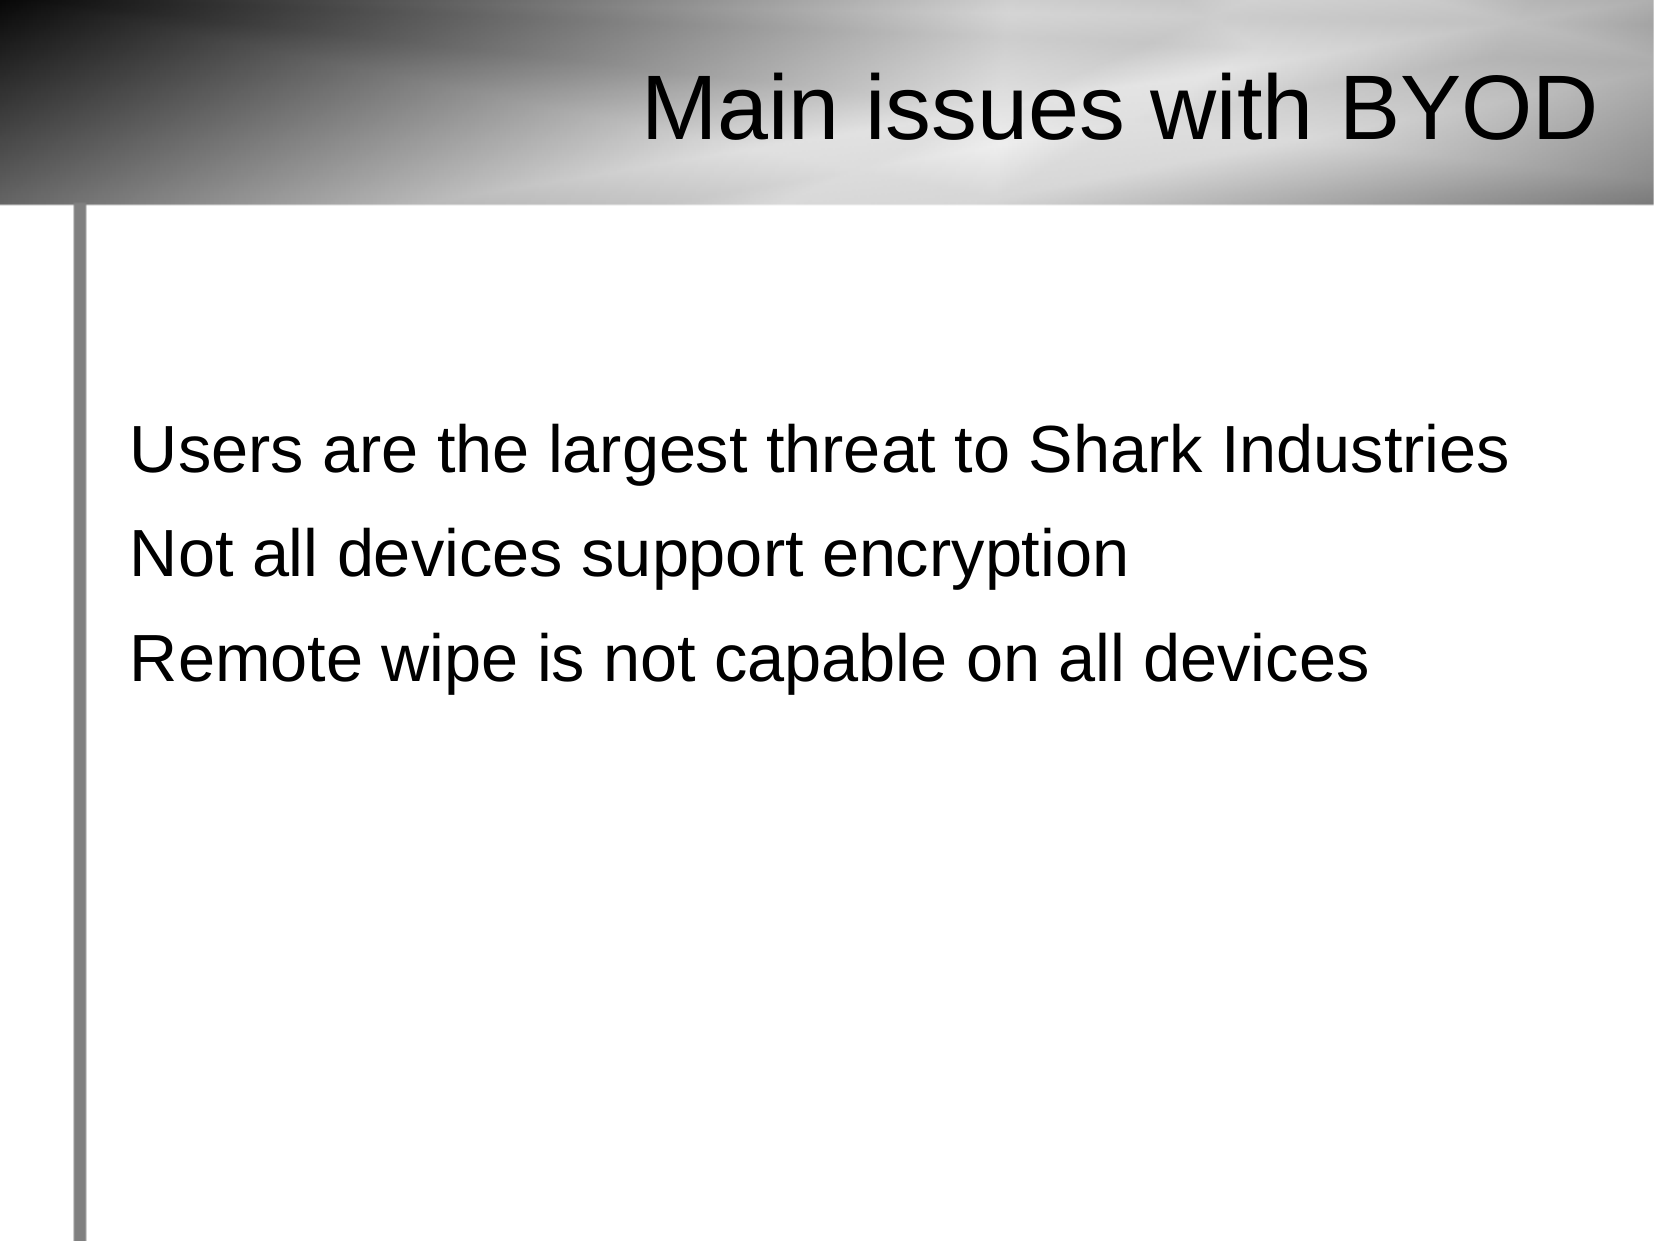

# Main issues with BYOD
Users are the largest threat to Shark Industries
Not all devices support encryption
Remote wipe is not capable on all devices